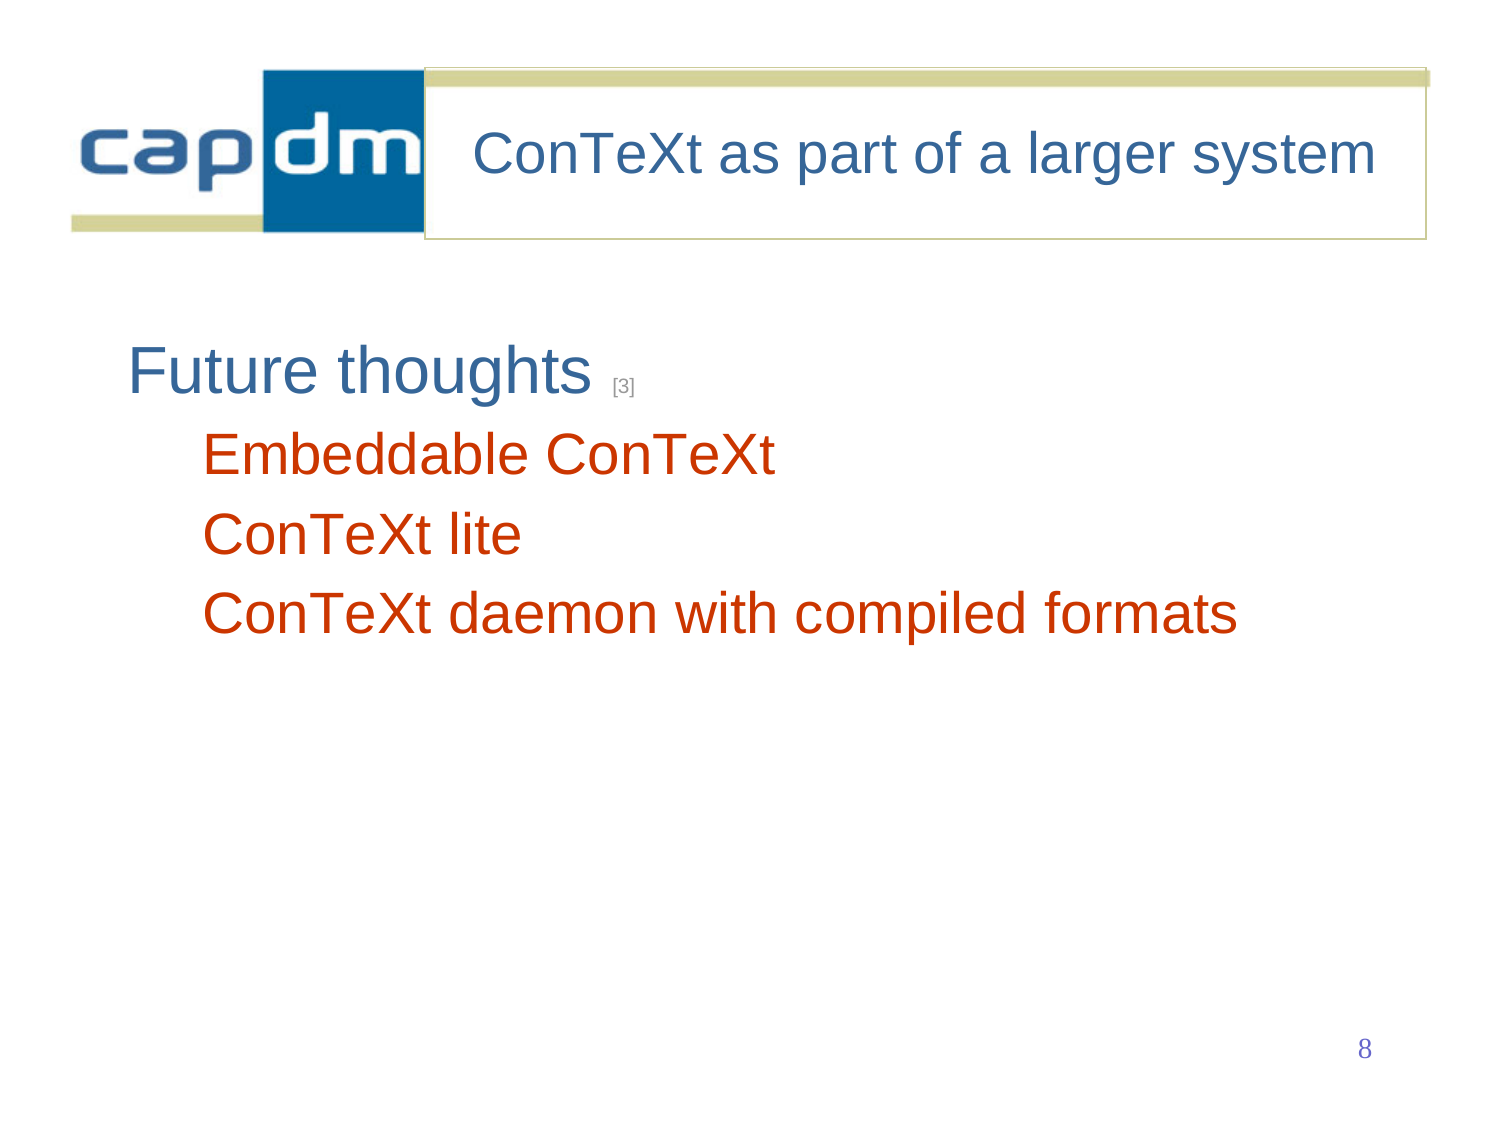

# ConTeXt as part of a larger system
Future thoughts [3]
Embeddable ConTeXt
ConTeXt lite
ConTeXt daemon with compiled formats
8